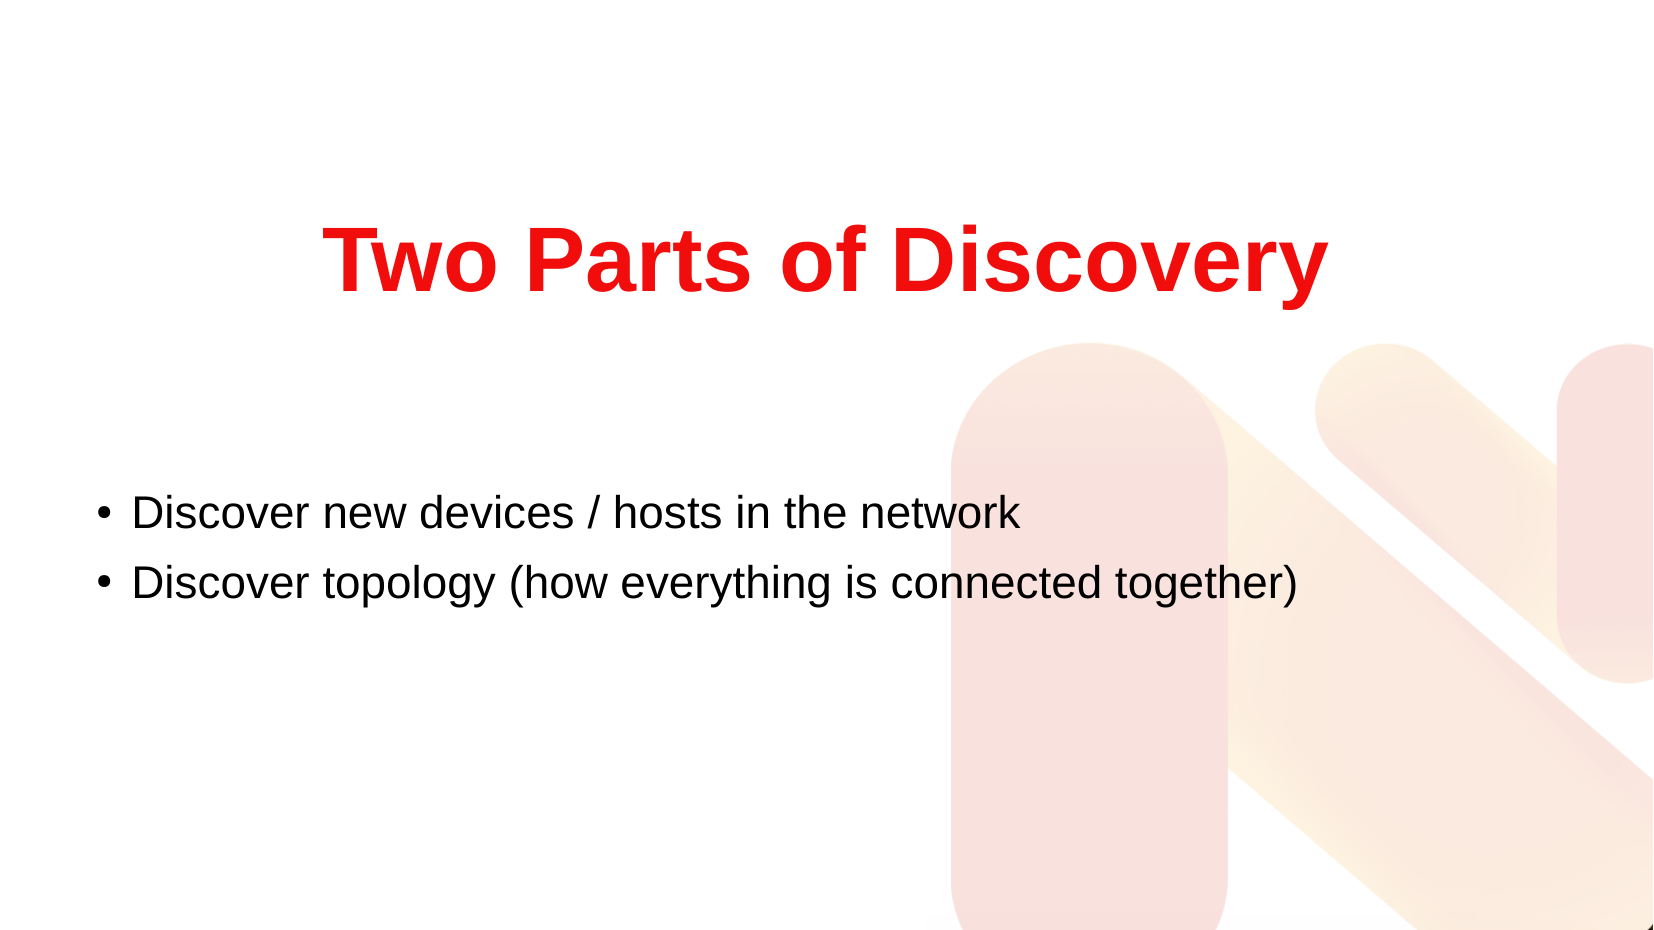

# Two Parts of Discovery
Discover new devices / hosts in the network
Discover topology (how everything is connected together)